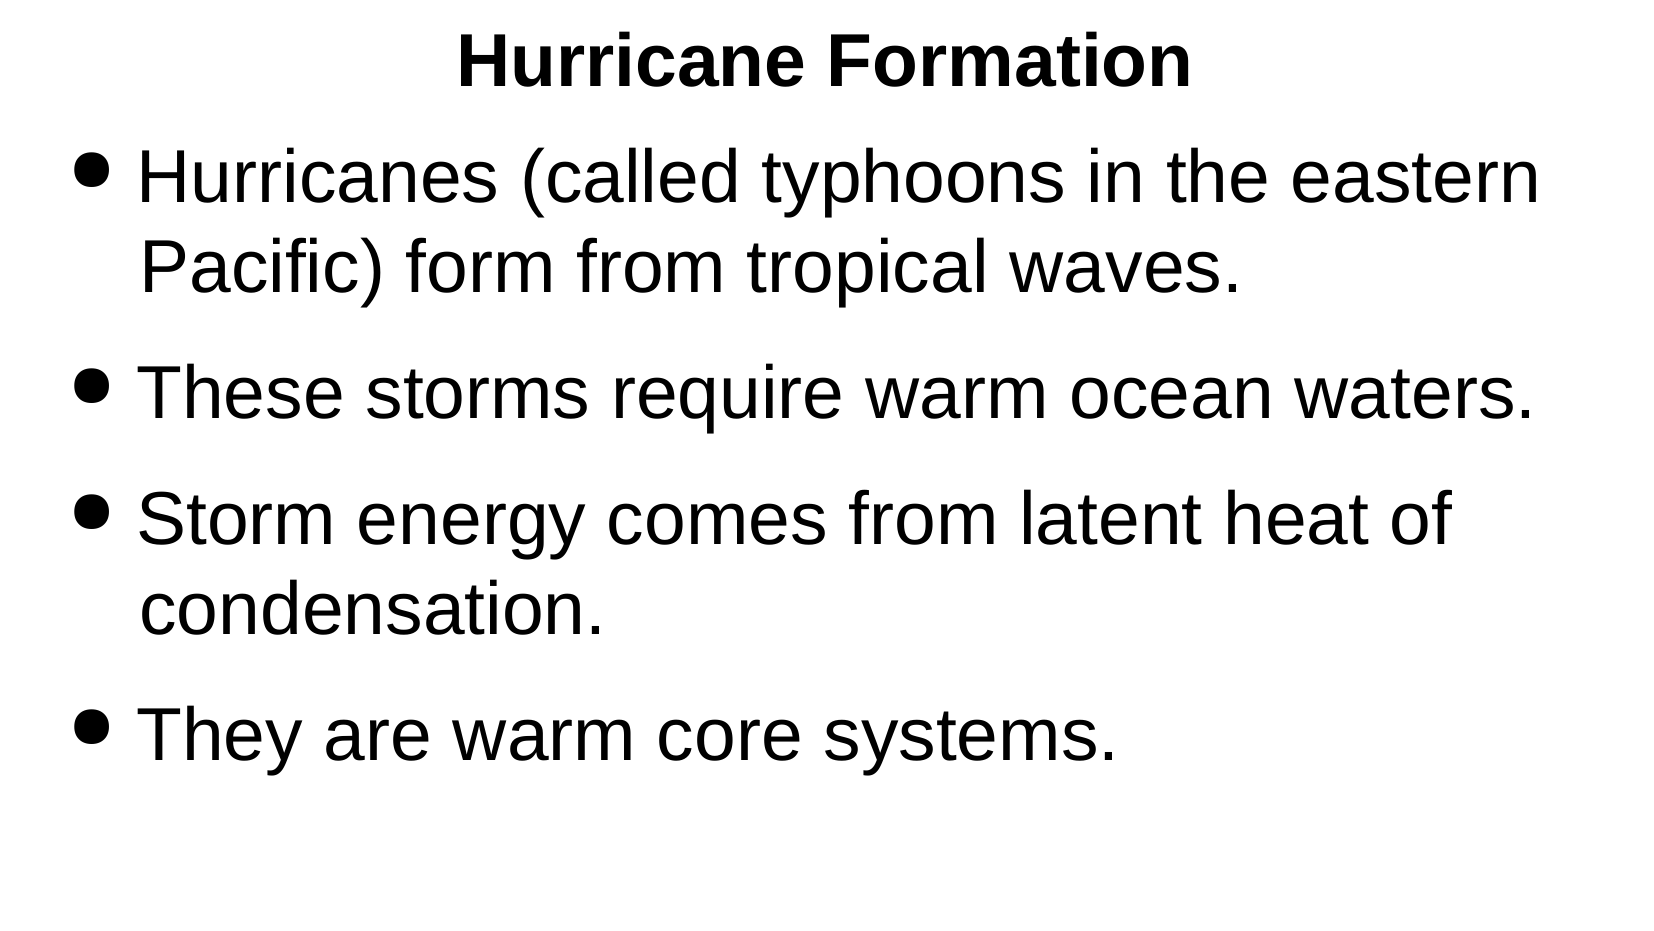

# Hurricane Formation
 Hurricanes (called typhoons in the eastern Pacific) form from tropical waves.
 These storms require warm ocean waters.
 Storm energy comes from latent heat of condensation.
 They are warm core systems.